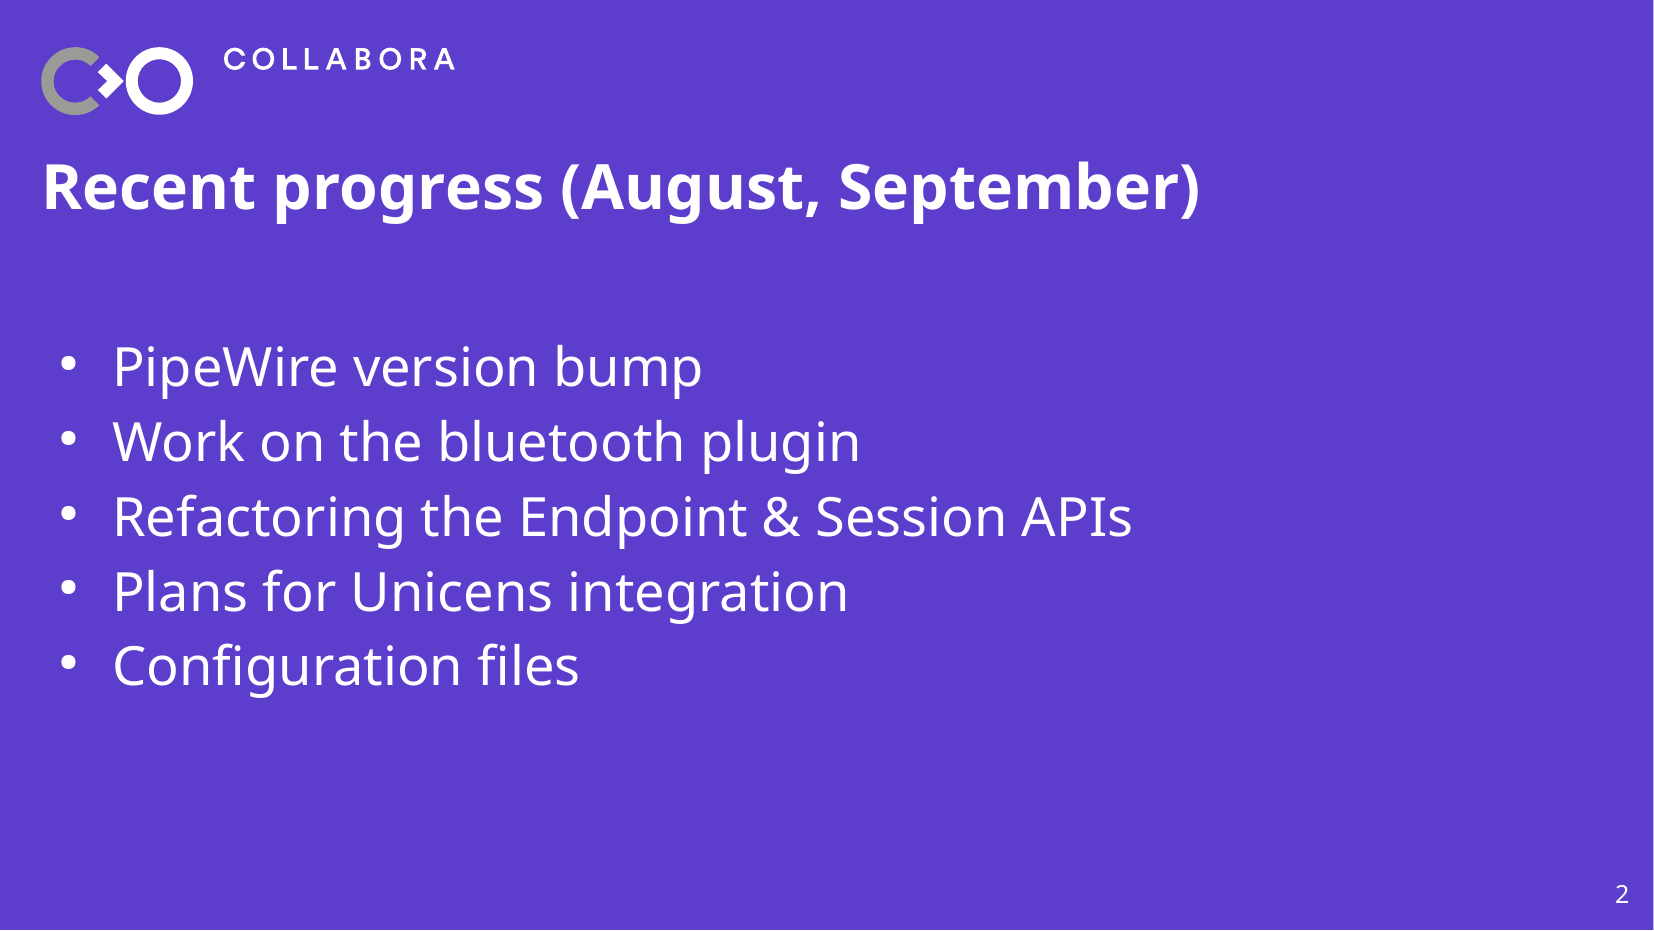

# Recent progress (August, September)
PipeWire version bump
Work on the bluetooth plugin
Refactoring the Endpoint & Session APIs
Plans for Unicens integration
Configuration files
2